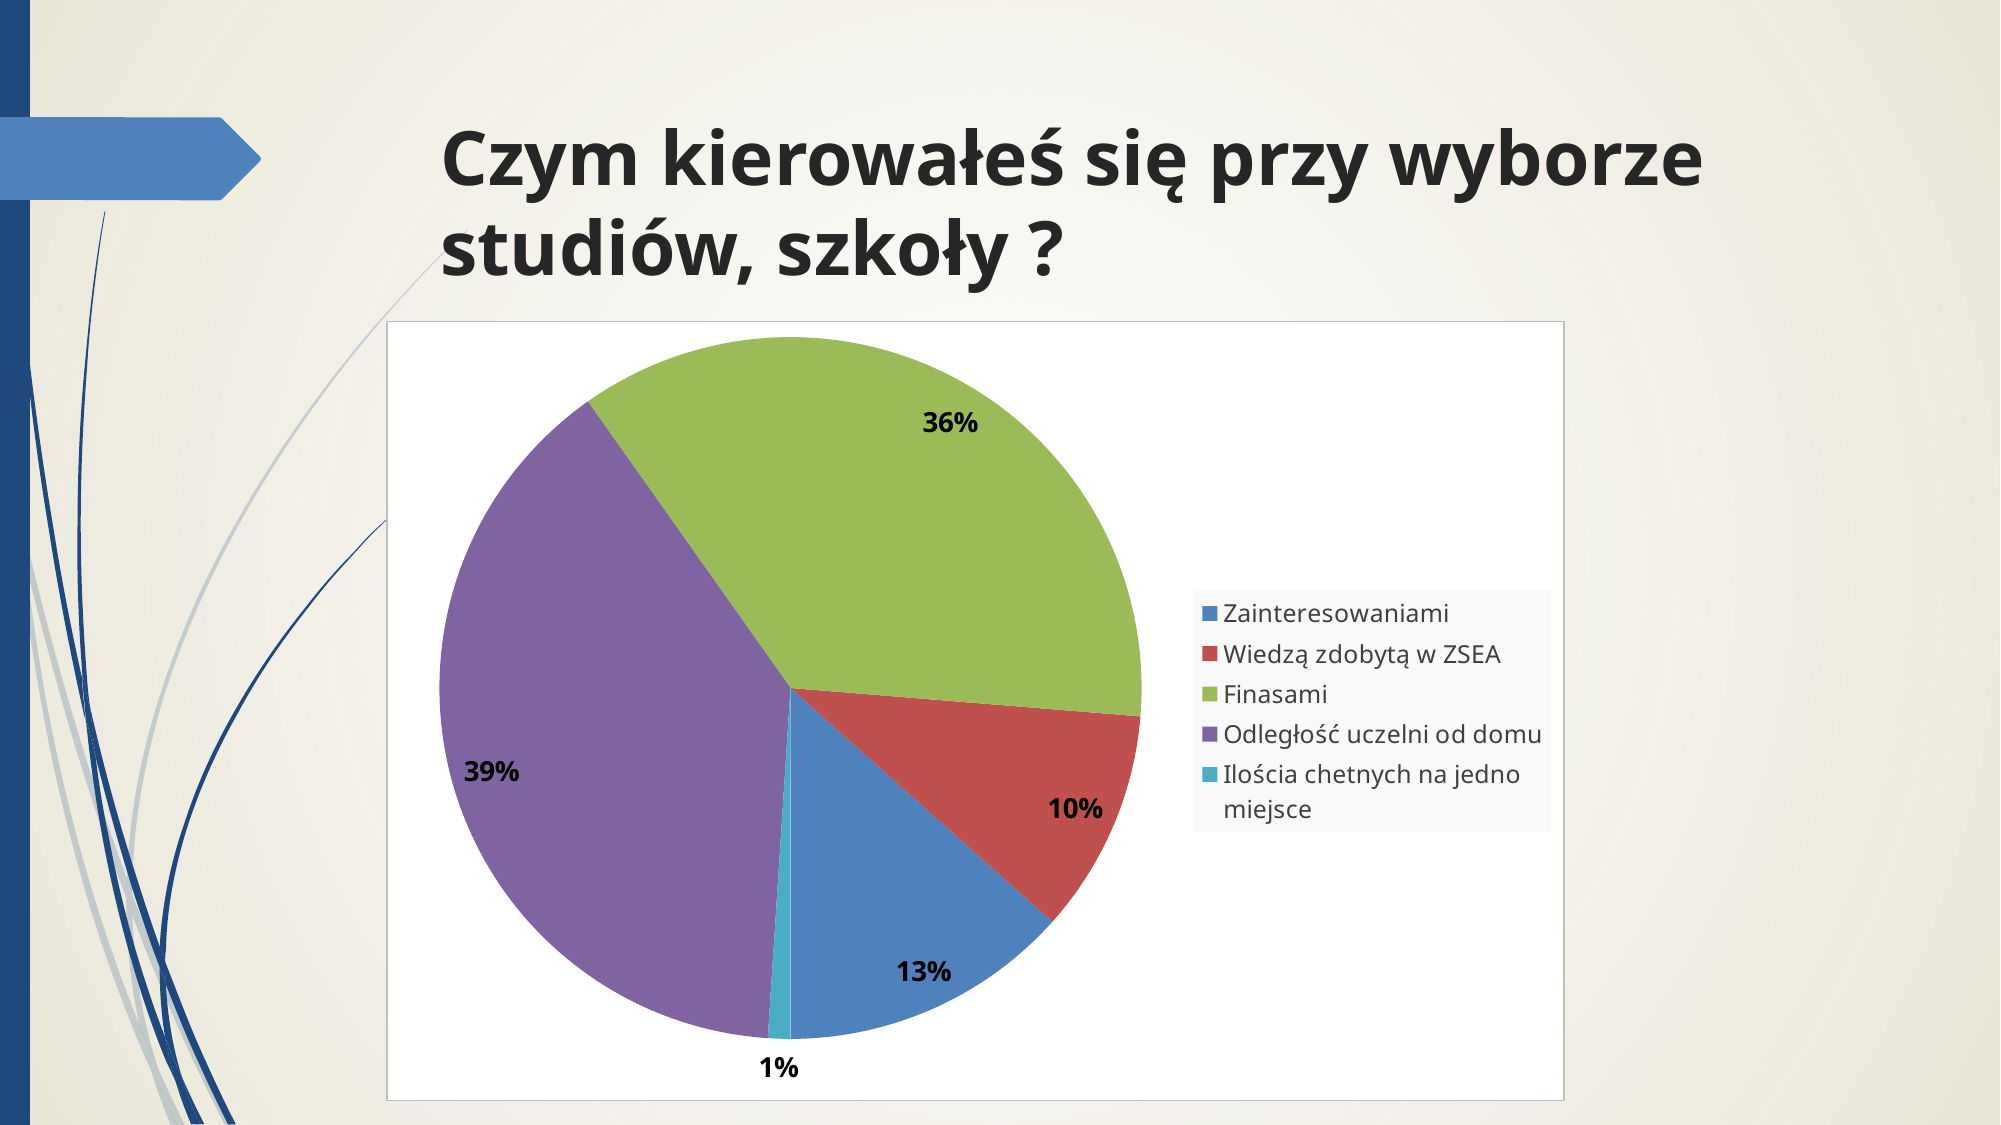

# Czym kierowałeś się przy wyborze studiów, szkoły ?
### Chart
| Category | | | |
|---|---|---|---|
| Zainteresowaniami | 13.0 | 0.0 | 0.0 |
| Wiedzą zdobytą w ZSEA | 10.0 | 0.0 | 0.0 |
| Finasami | 35.0 | 0.0 | 0.0 |
| Odległość uczelni od domu | 38.0 | 0.0 | 0.0 |
| Ilościa chetnych na jedno miejsce | 1.0 | 0.0 | 0.0 |